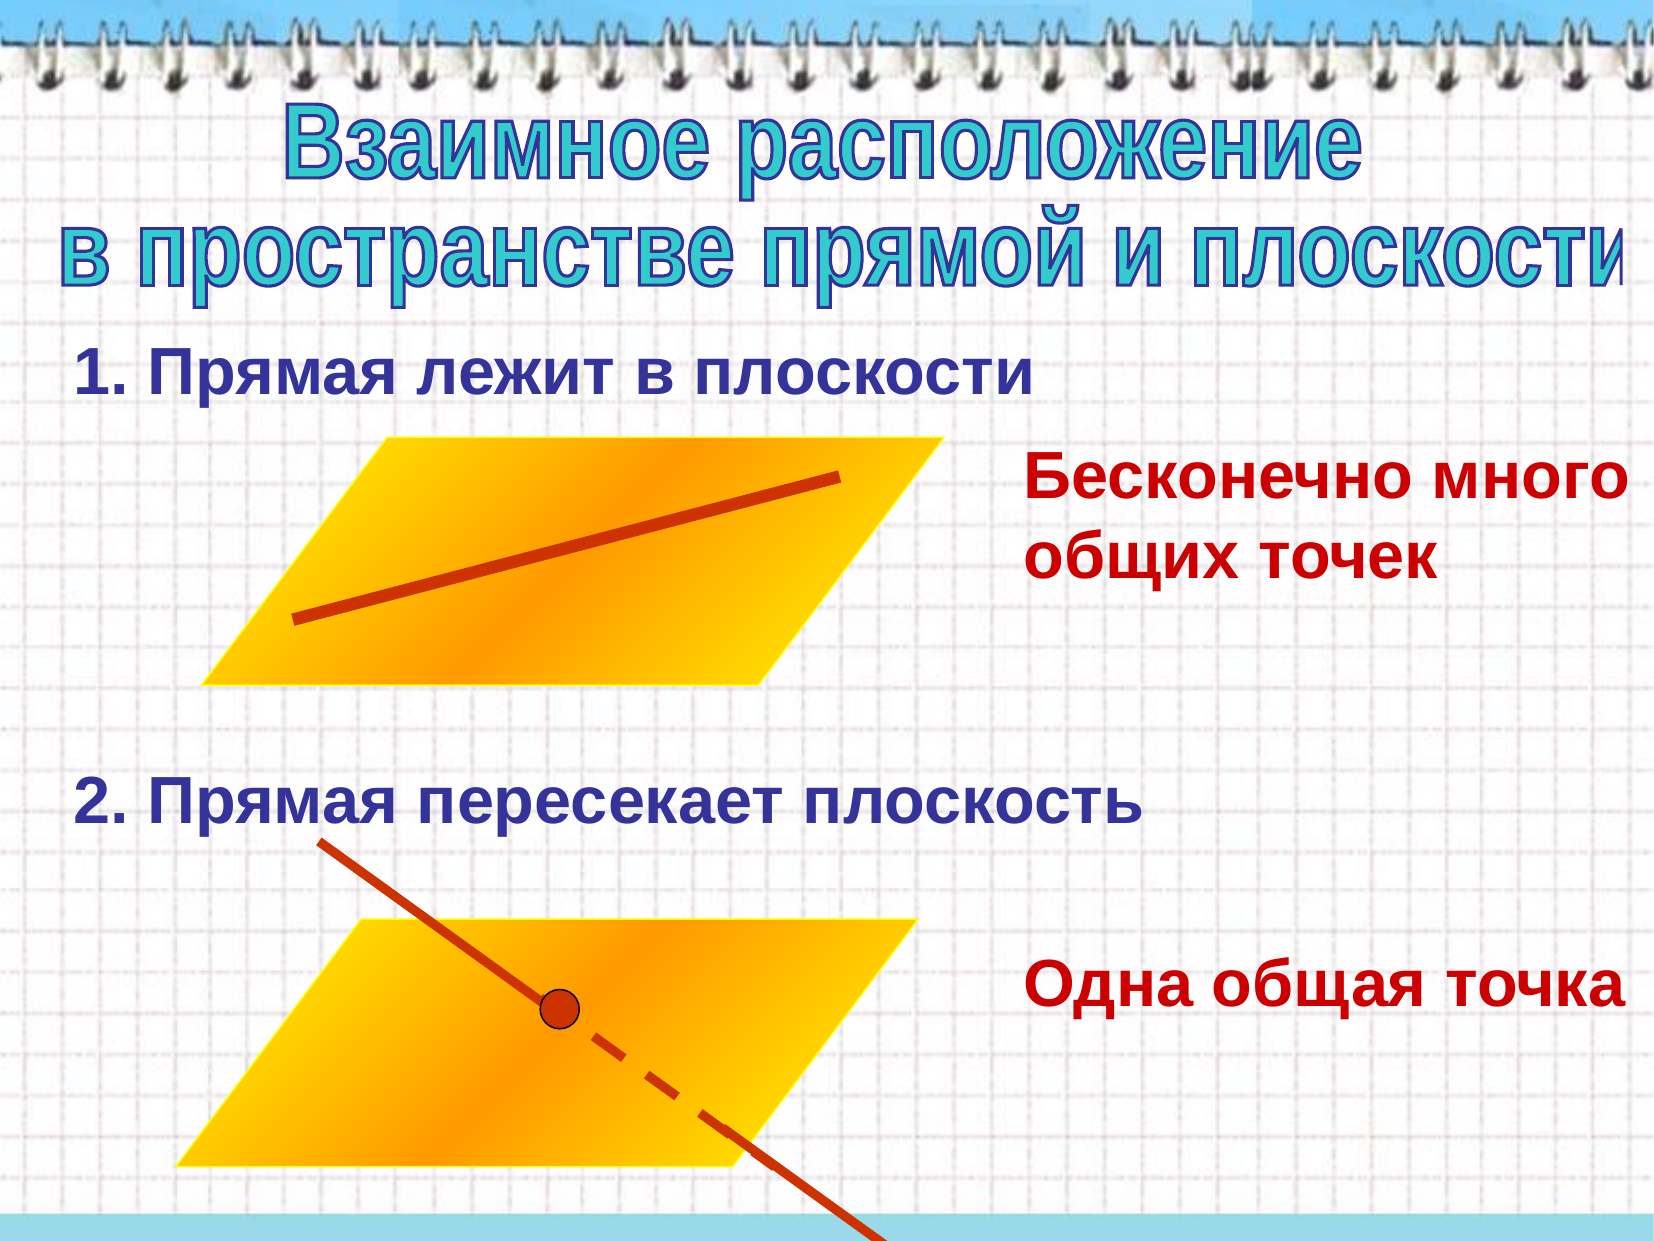

Взаимное расположение
 в пространстве прямой и плоскости
1. Прямая лежит в плоскости
Бесконечно много общих точек
2. Прямая пересекает плоскость
Одна общая точка